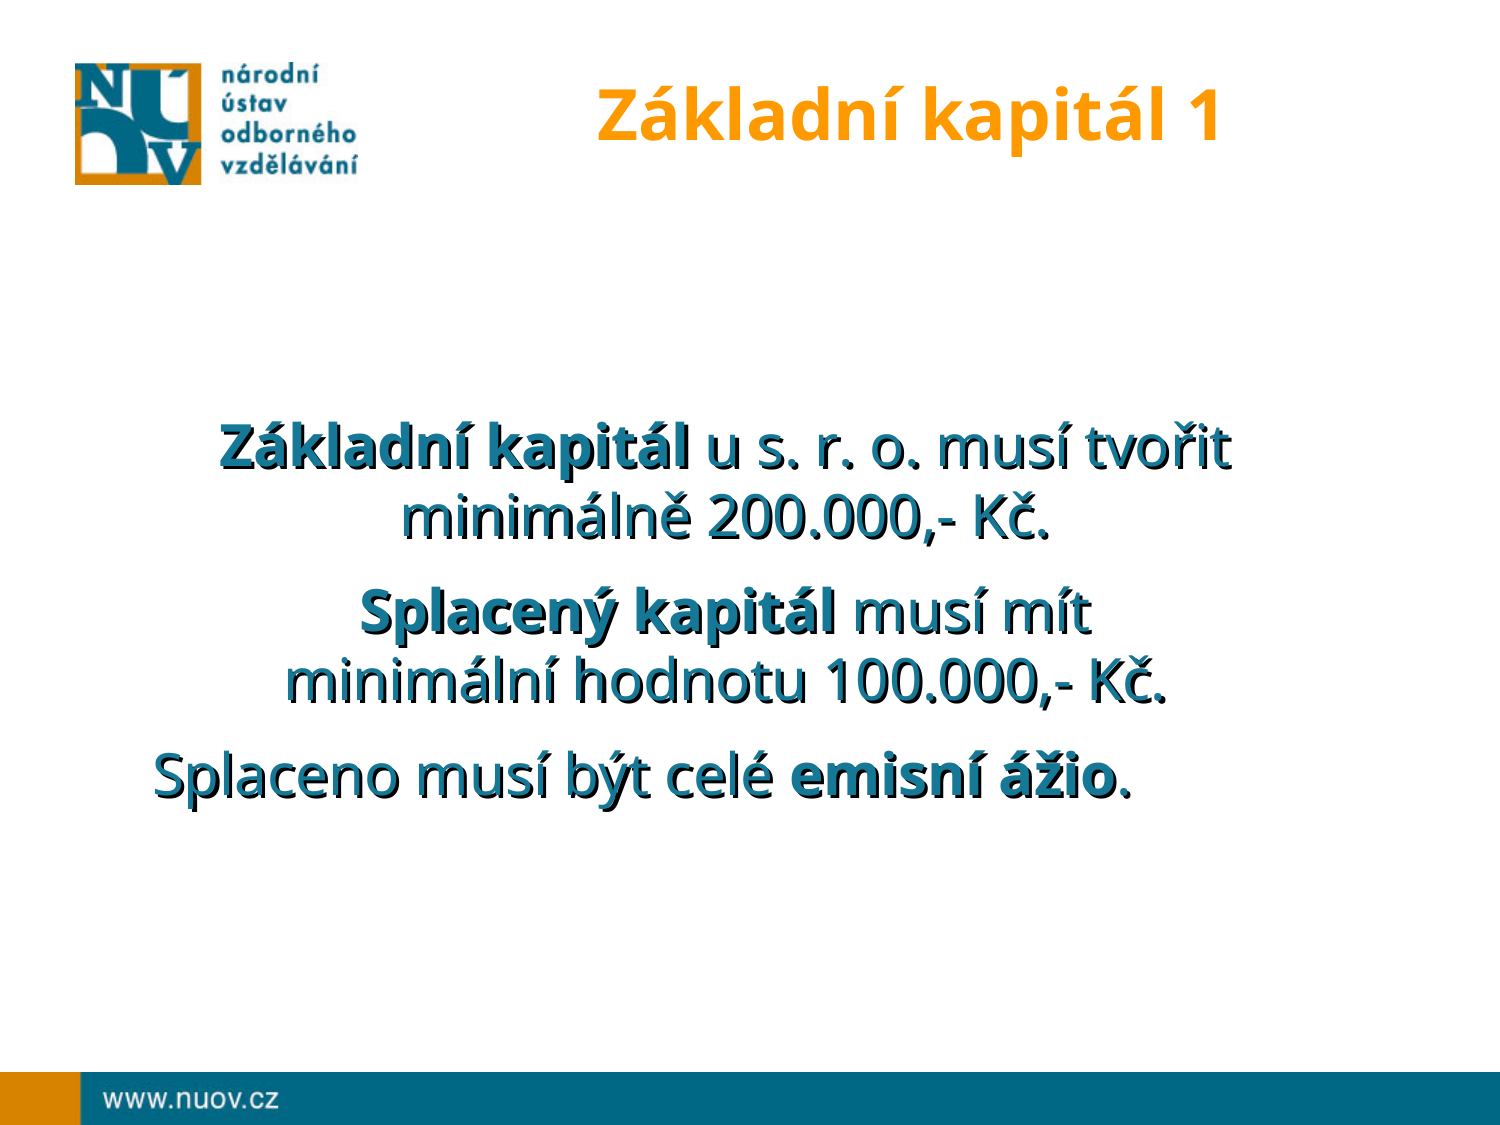

# Základní kapitál 1
Základní kapitál u s. r. o. musí tvořit
minimálně 200.000,- Kč.
Splacený kapitál musí mít
minimální hodnotu 100.000,- Kč.
Splaceno musí být celé emisní ážio.